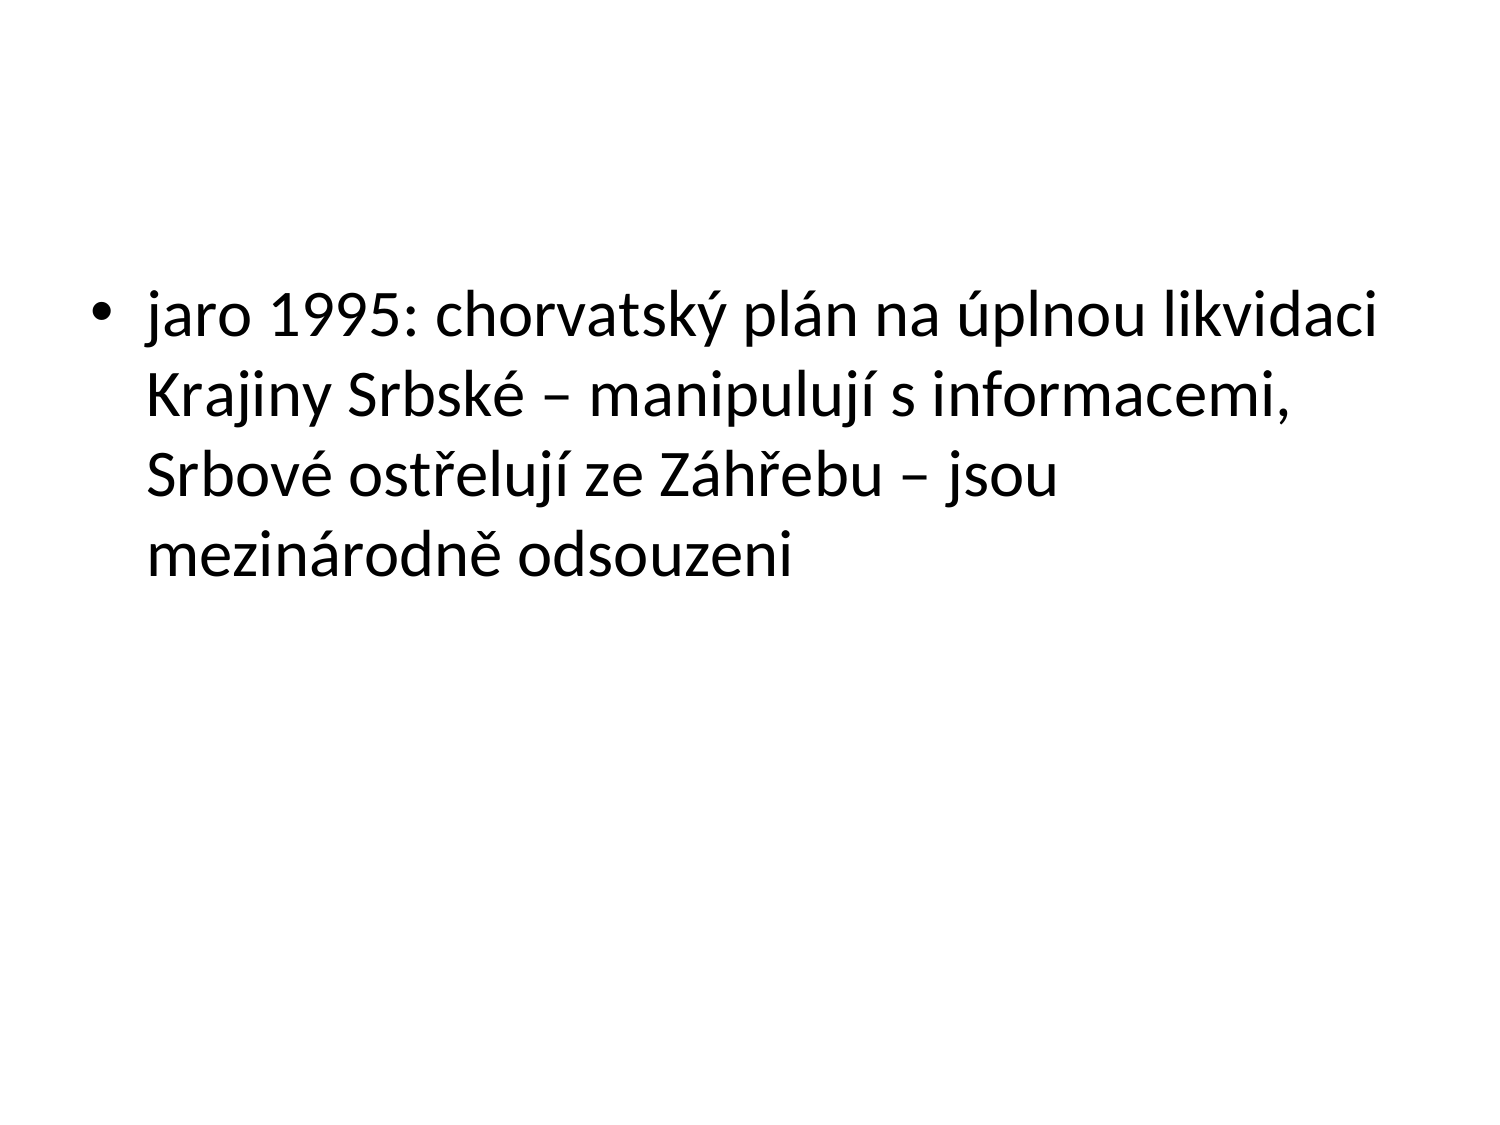

# jaro 1995: chorvatský plán na úplnou likvidaci Krajiny Srbské – manipulují s informacemi, Srbové ostřelují ze Záhřebu – jsou mezinárodně odsouzeni